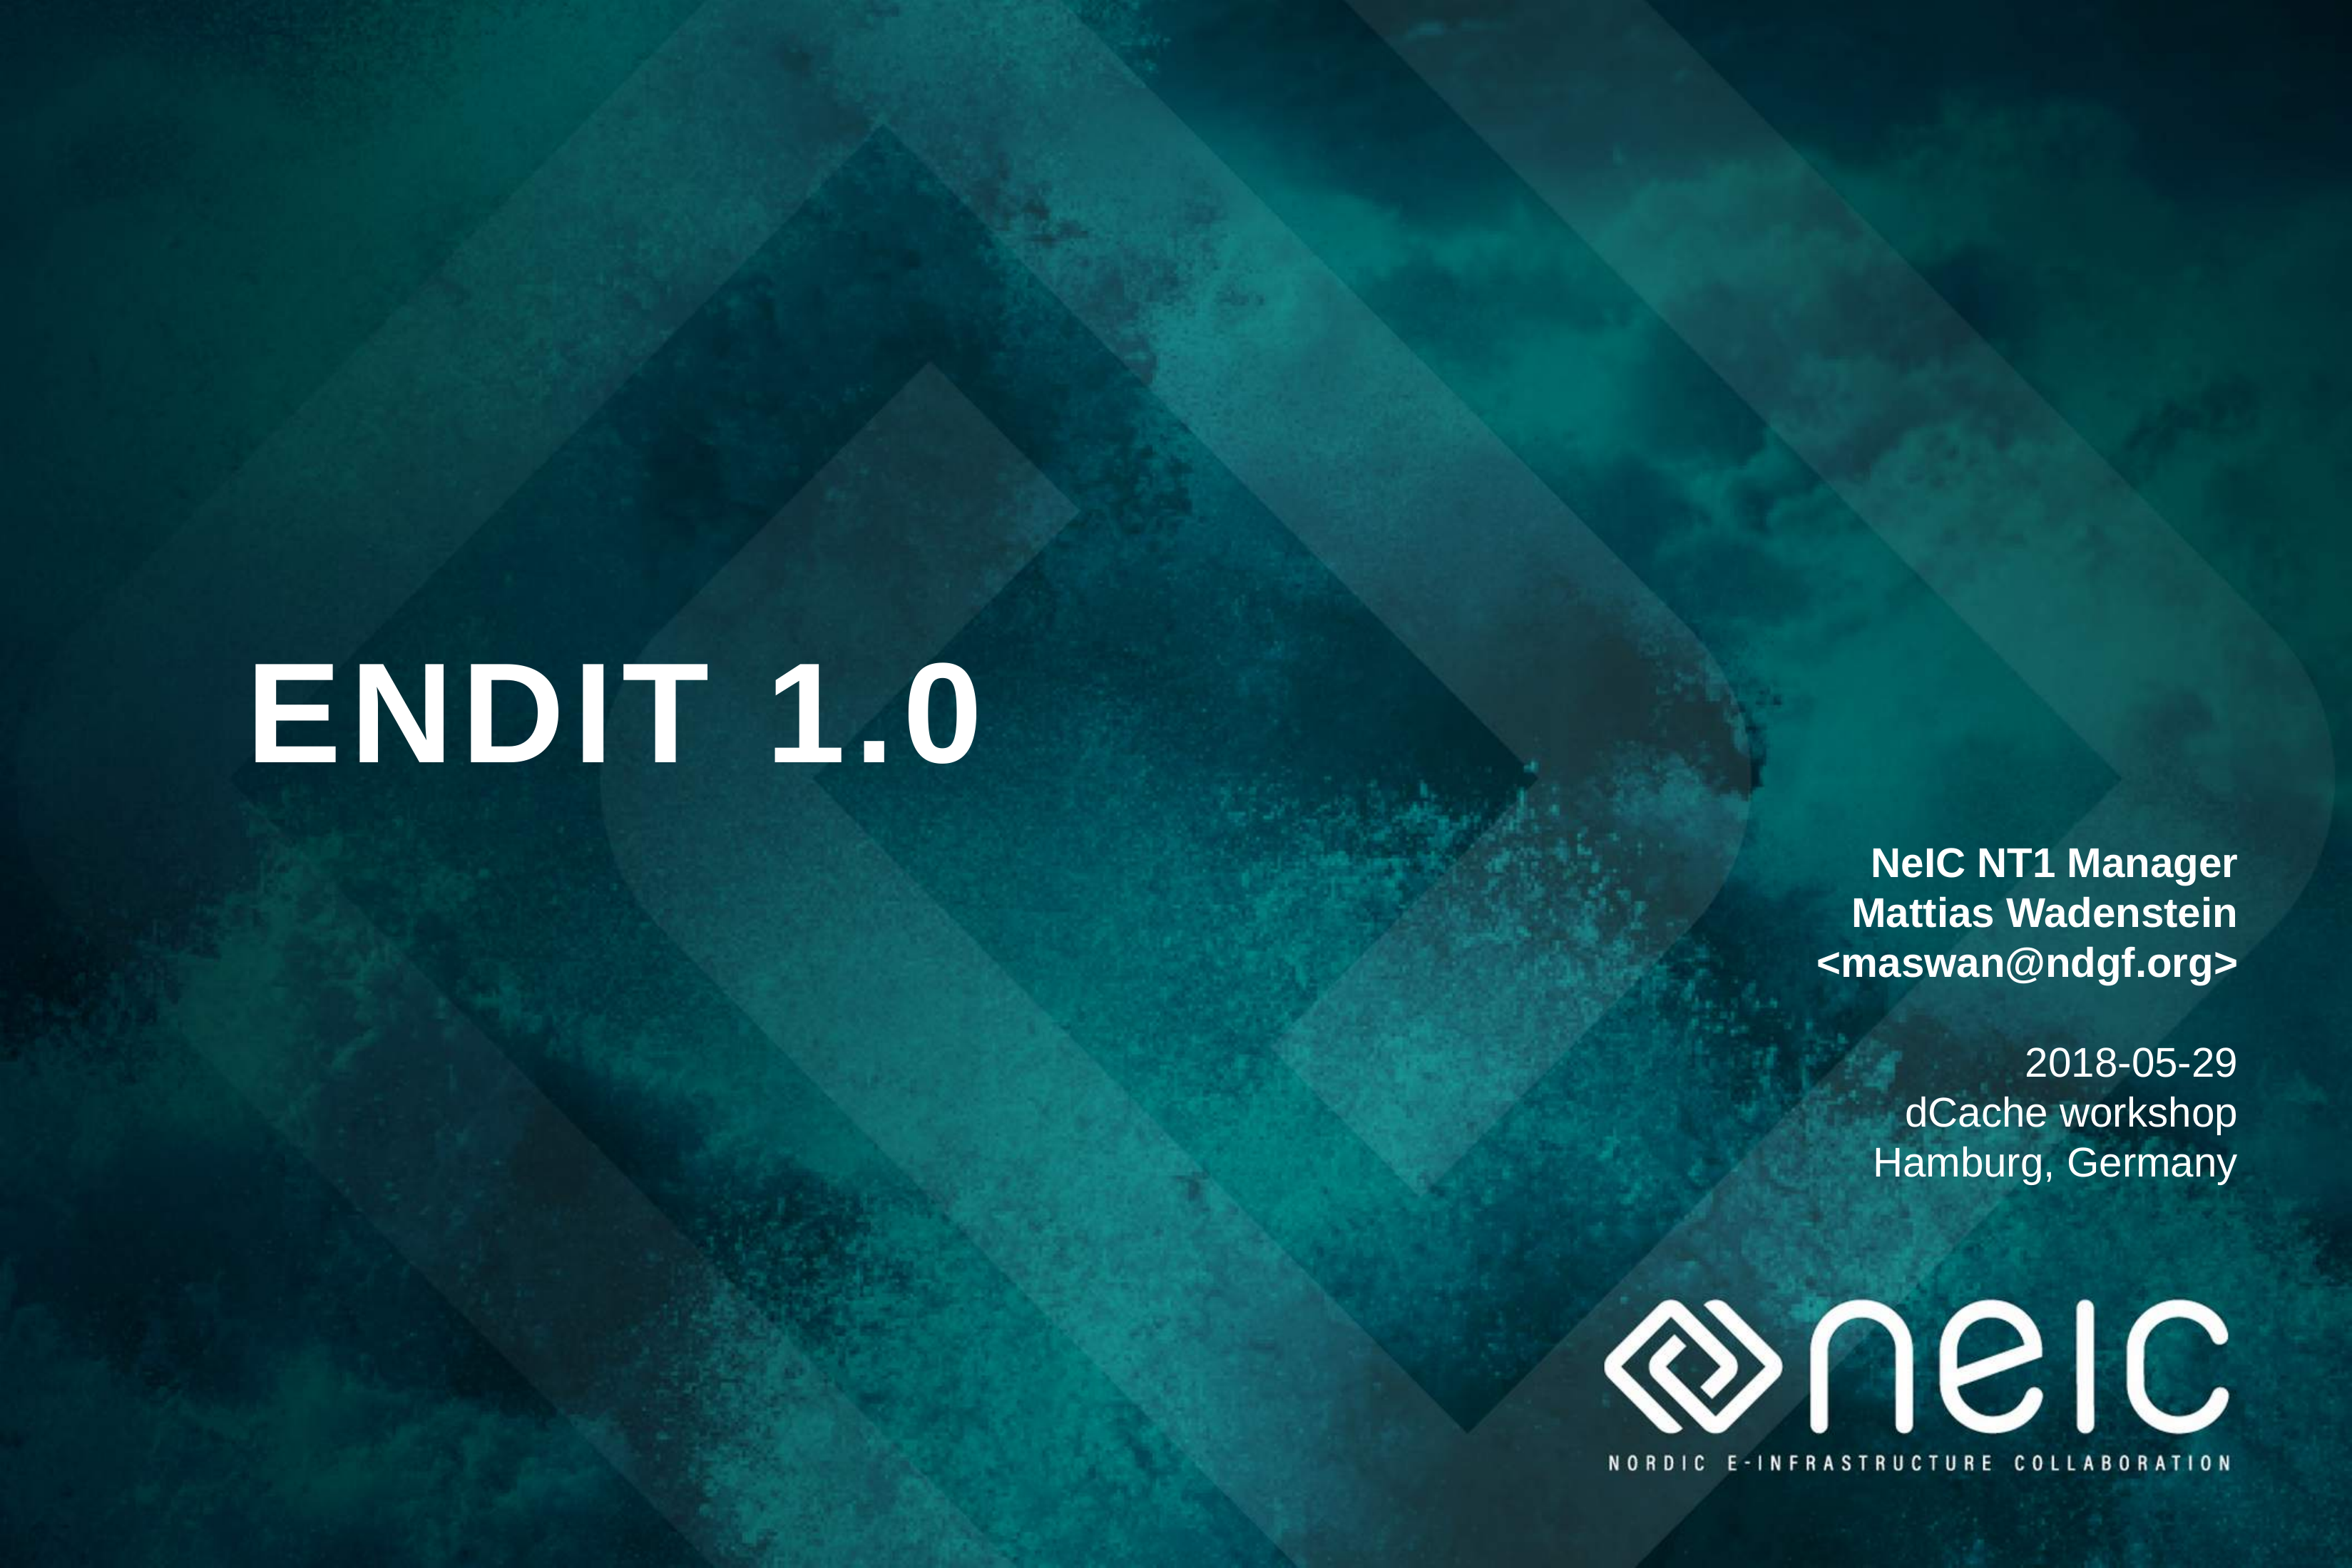

ENDIT 1.0
NeIC NT1 Manager
Mattias Wadenstein <maswan@ndgf.org>
2018-05-29
dCache workshop
Hamburg, Germany